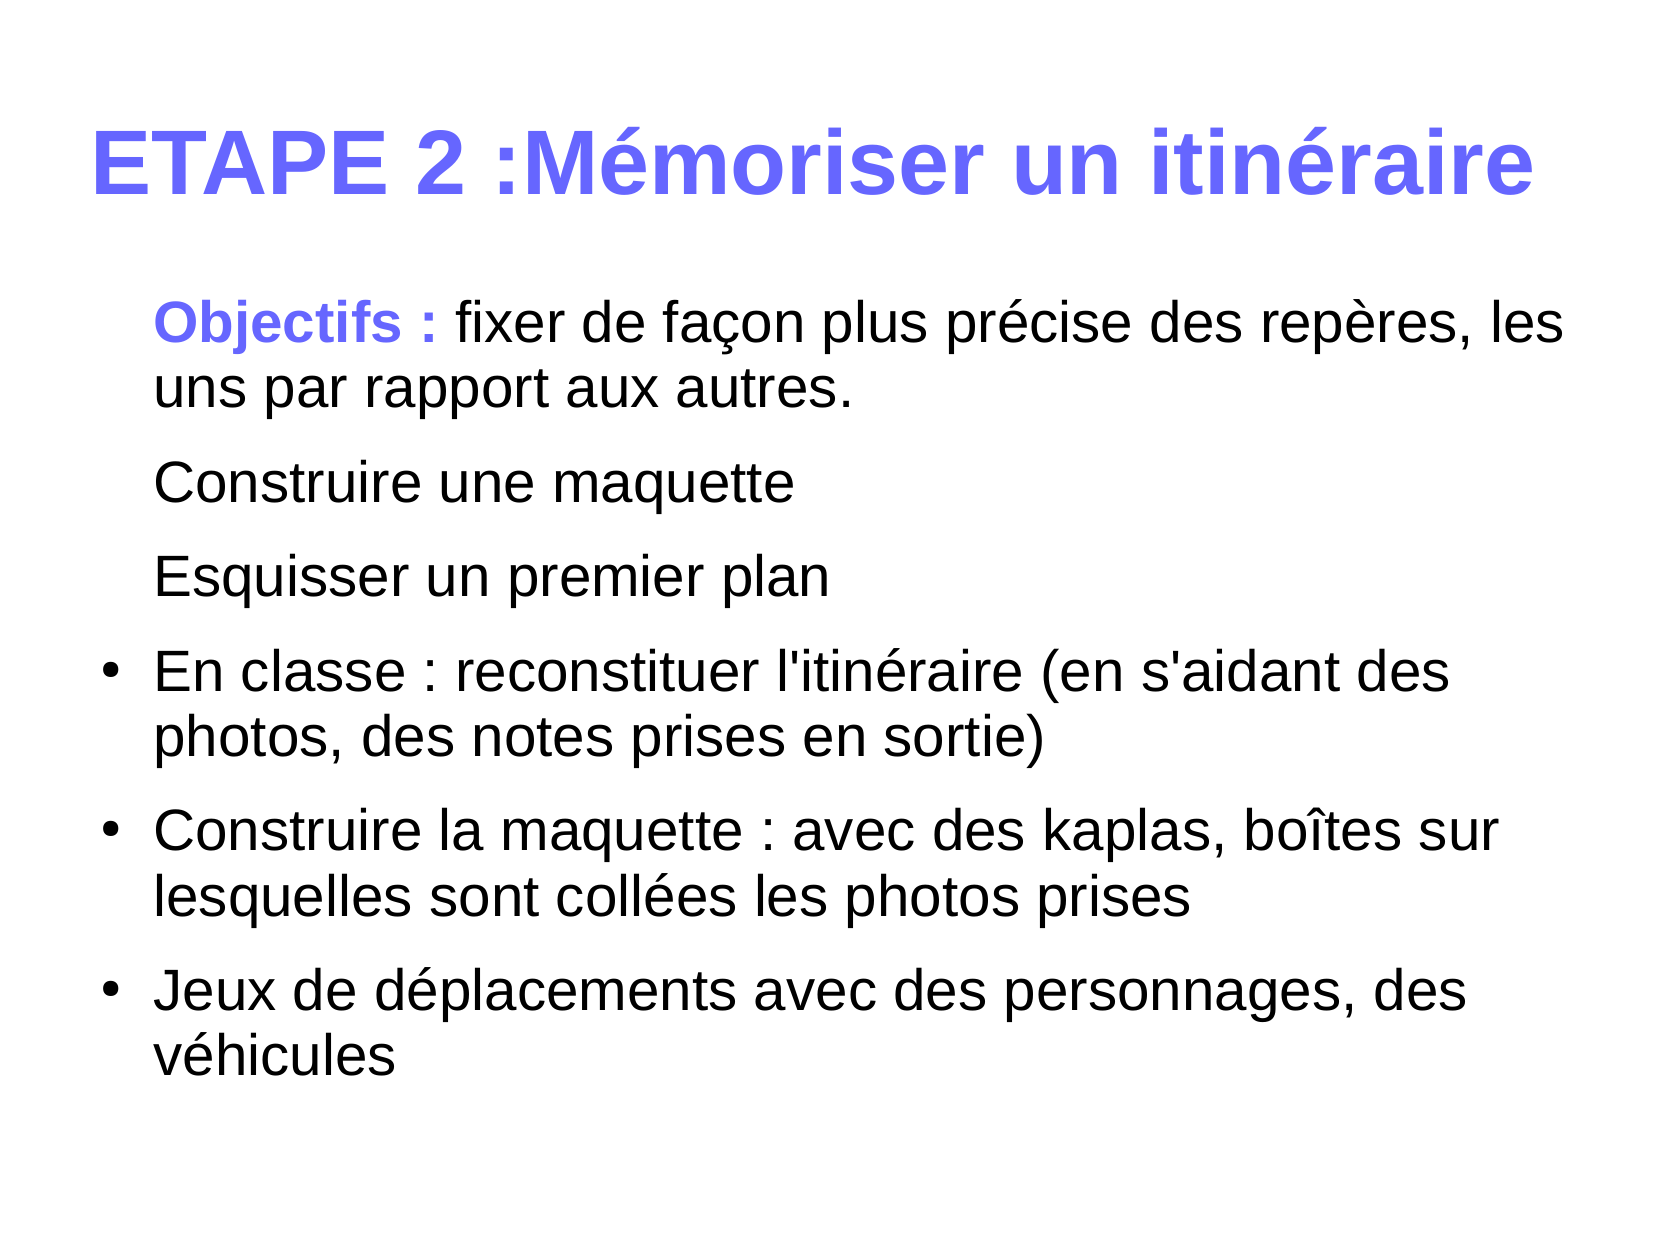

# ETAPE 2 :Mémoriser un itinéraire
Objectifs : fixer de façon plus précise des repères, les uns par rapport aux autres.
Construire une maquette
Esquisser un premier plan
En classe : reconstituer l'itinéraire (en s'aidant des photos, des notes prises en sortie)
Construire la maquette : avec des kaplas, boîtes sur lesquelles sont collées les photos prises
Jeux de déplacements avec des personnages, des véhicules